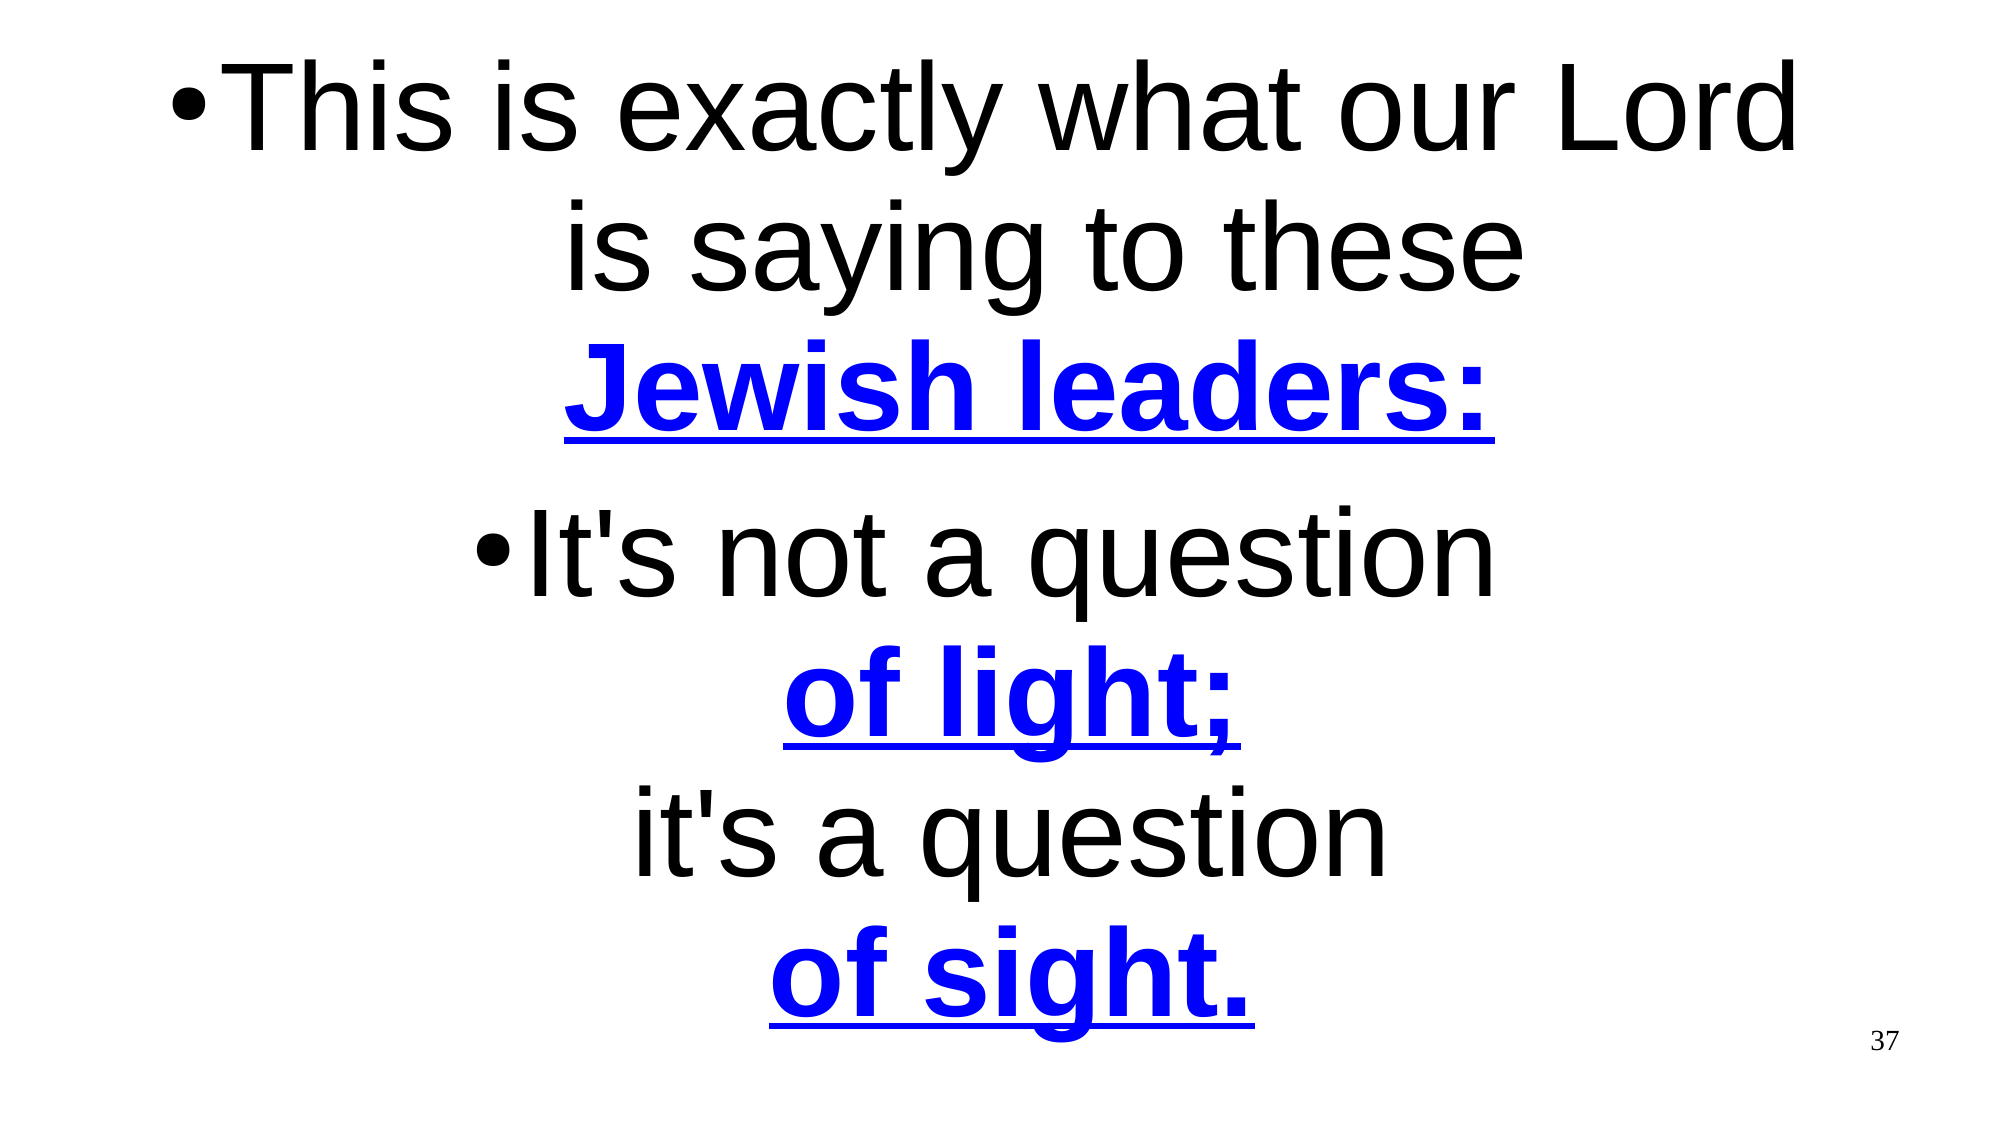

# This is exactly what our Lord is saying to these Jewish leaders:
It's not a question
of light;
it's a question
of sight.
37